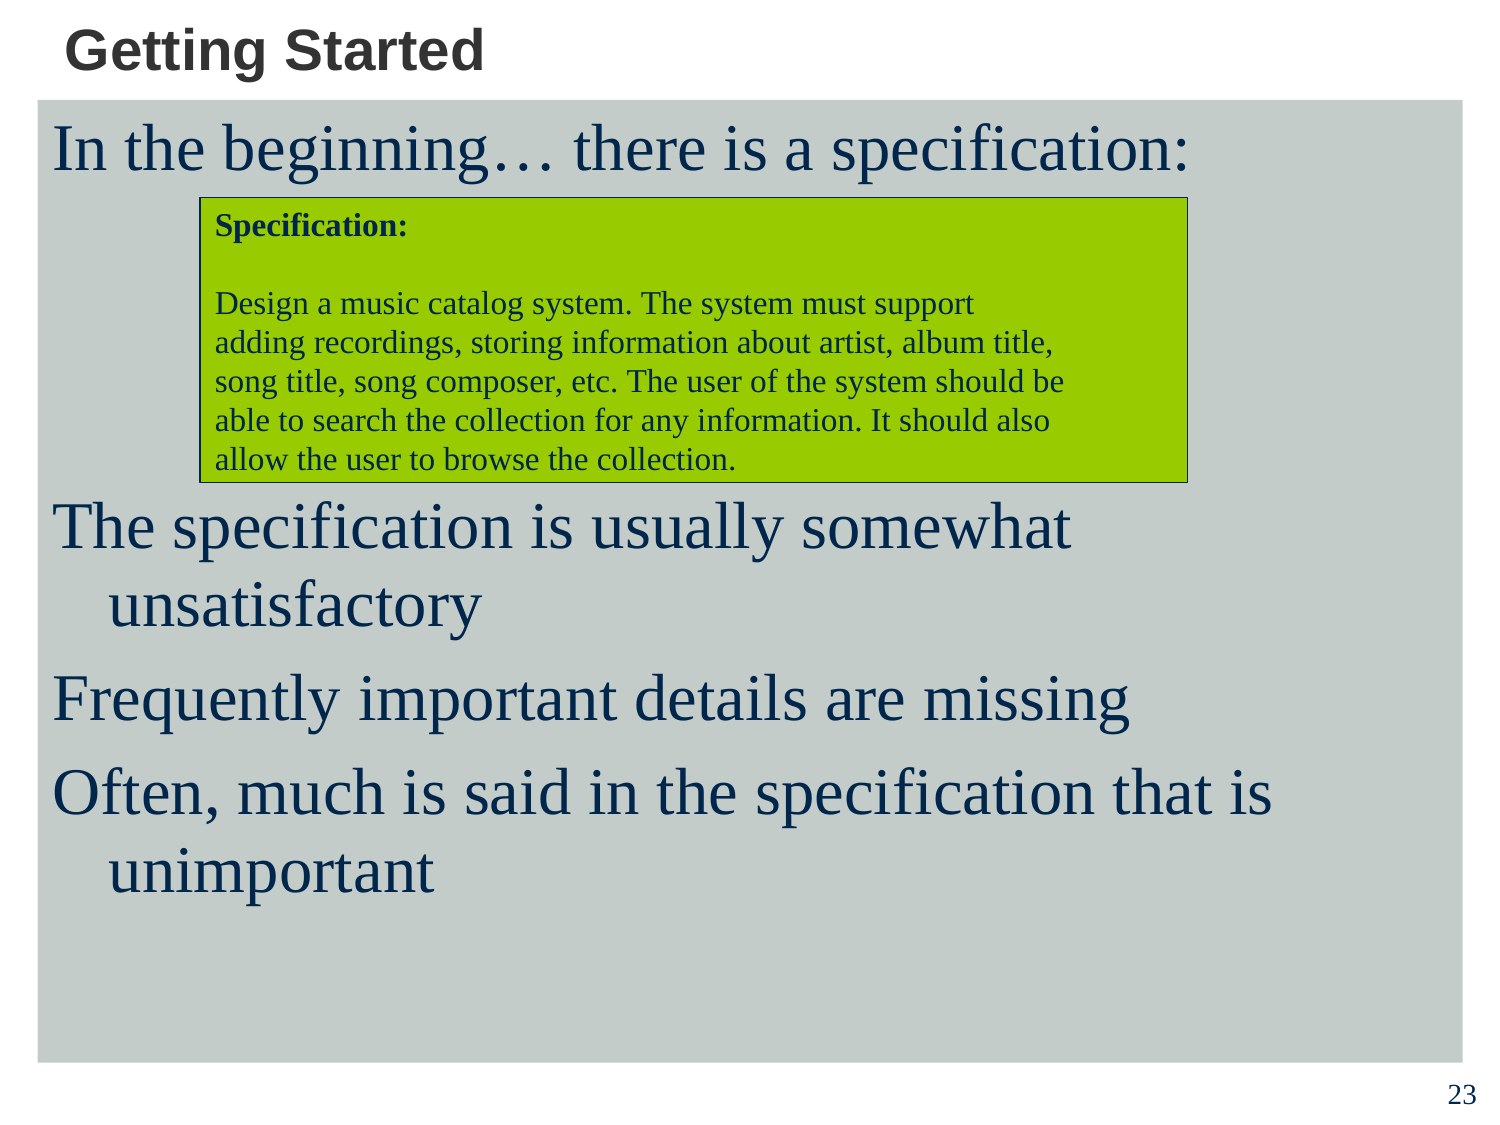

# Getting Started
In the beginning… there is a specification:
The specification is usually somewhat unsatisfactory
Frequently important details are missing
Often, much is said in the specification that is unimportant
Specification:
Design a music catalog system. The system must support
adding recordings, storing information about artist, album title,
song title, song composer, etc. The user of the system should be
able to search the collection for any information. It should also
allow the user to browse the collection.